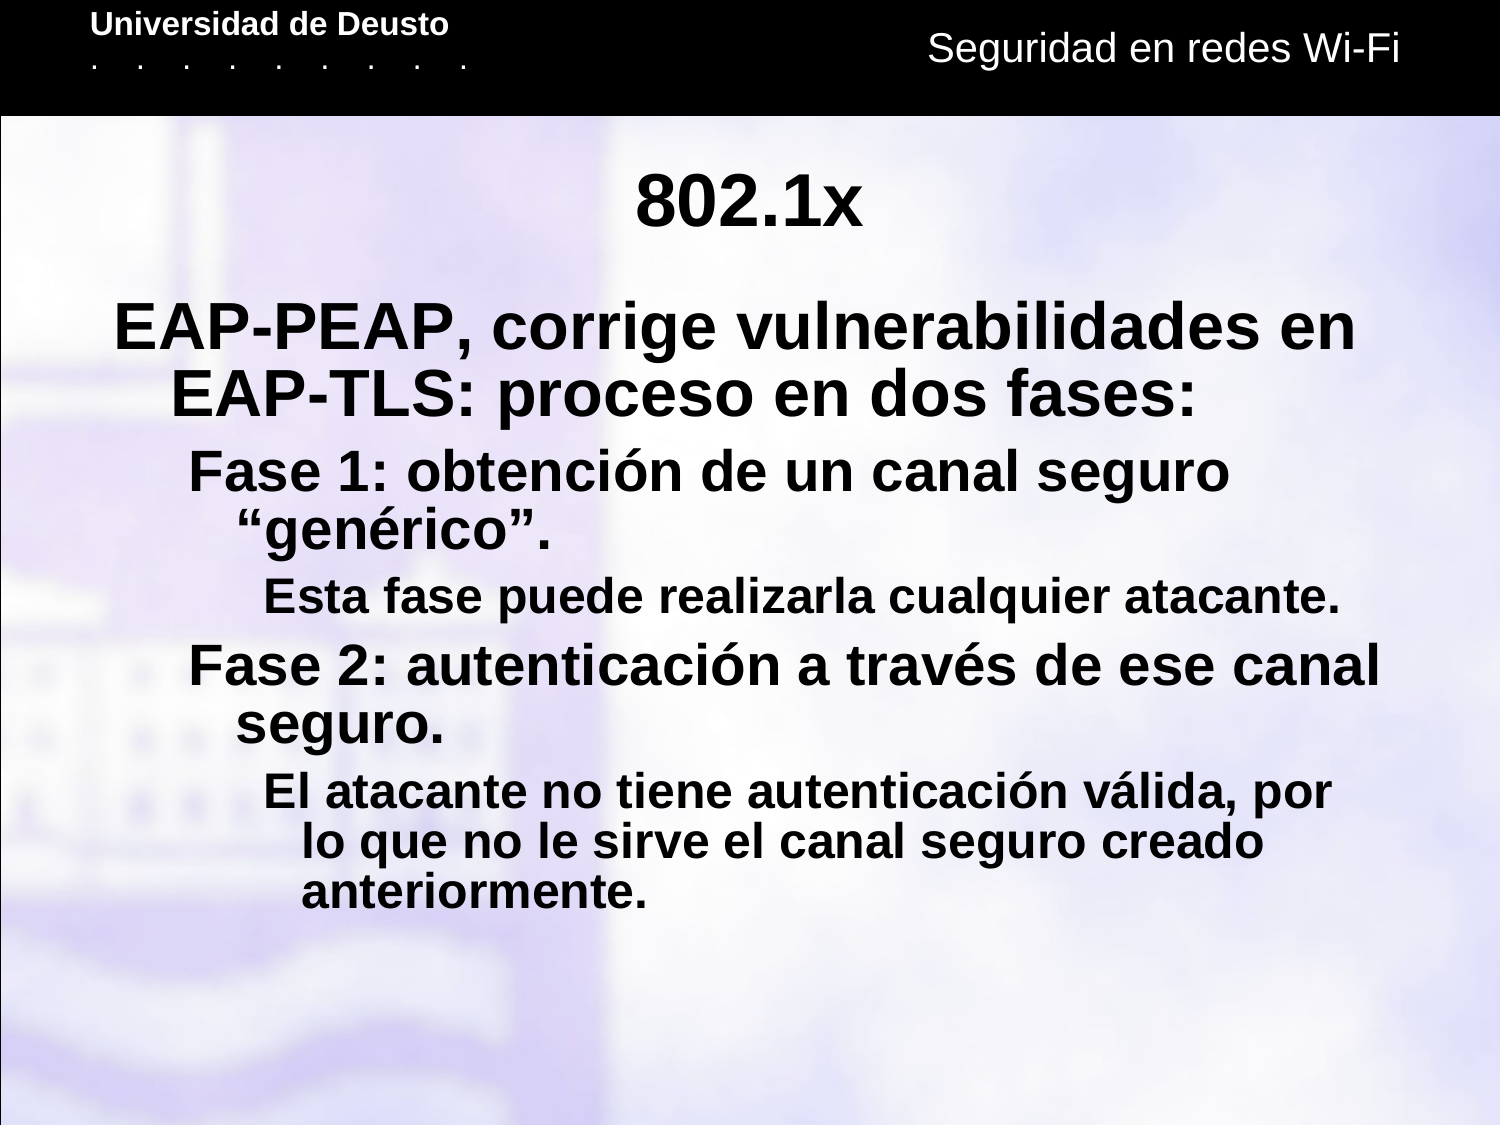

# 802.1x
EAP-PEAP, corrige vulnerabilidades en EAP-TLS: proceso en dos fases:
Fase 1: obtención de un canal seguro “genérico”.
Esta fase puede realizarla cualquier atacante.
Fase 2: autenticación a través de ese canal seguro.
El atacante no tiene autenticación válida, por lo que no le sirve el canal seguro creado anteriormente.